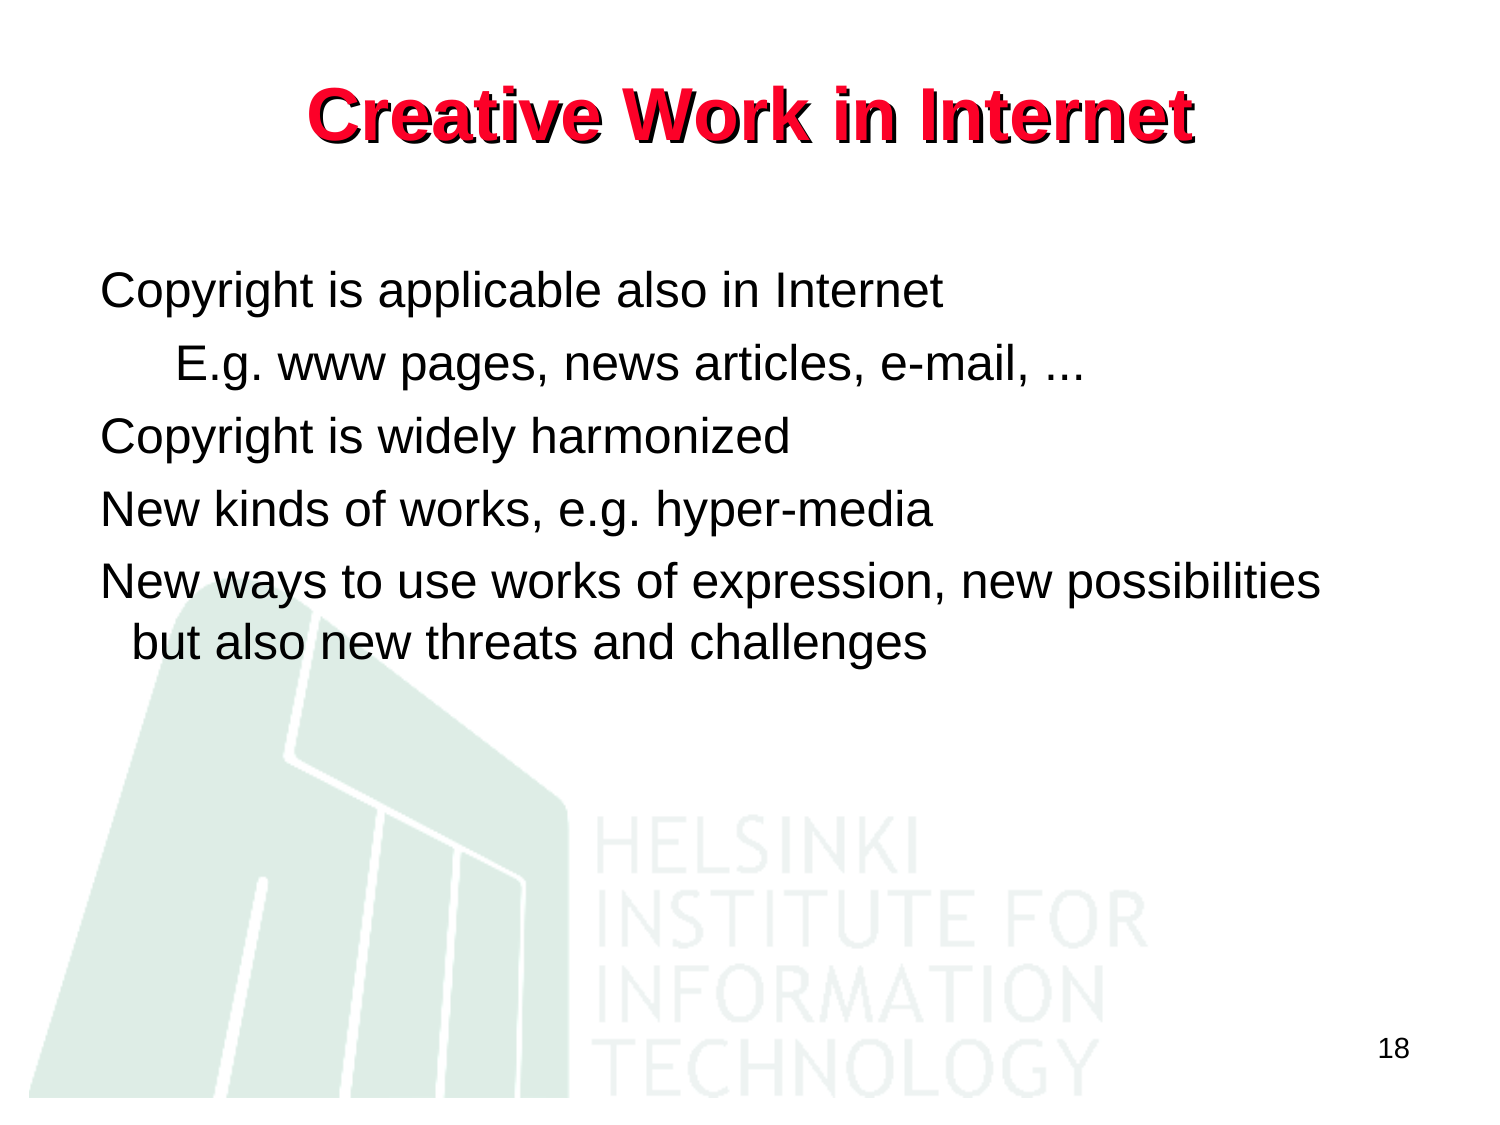

# Creative Work in Internet
Copyright is applicable also in Internet
E.g. www pages, news articles, e-mail, ...
Copyright is widely harmonized
New kinds of works, e.g. hyper-media
New ways to use works of expression, new possibilities but also new threats and challenges
18